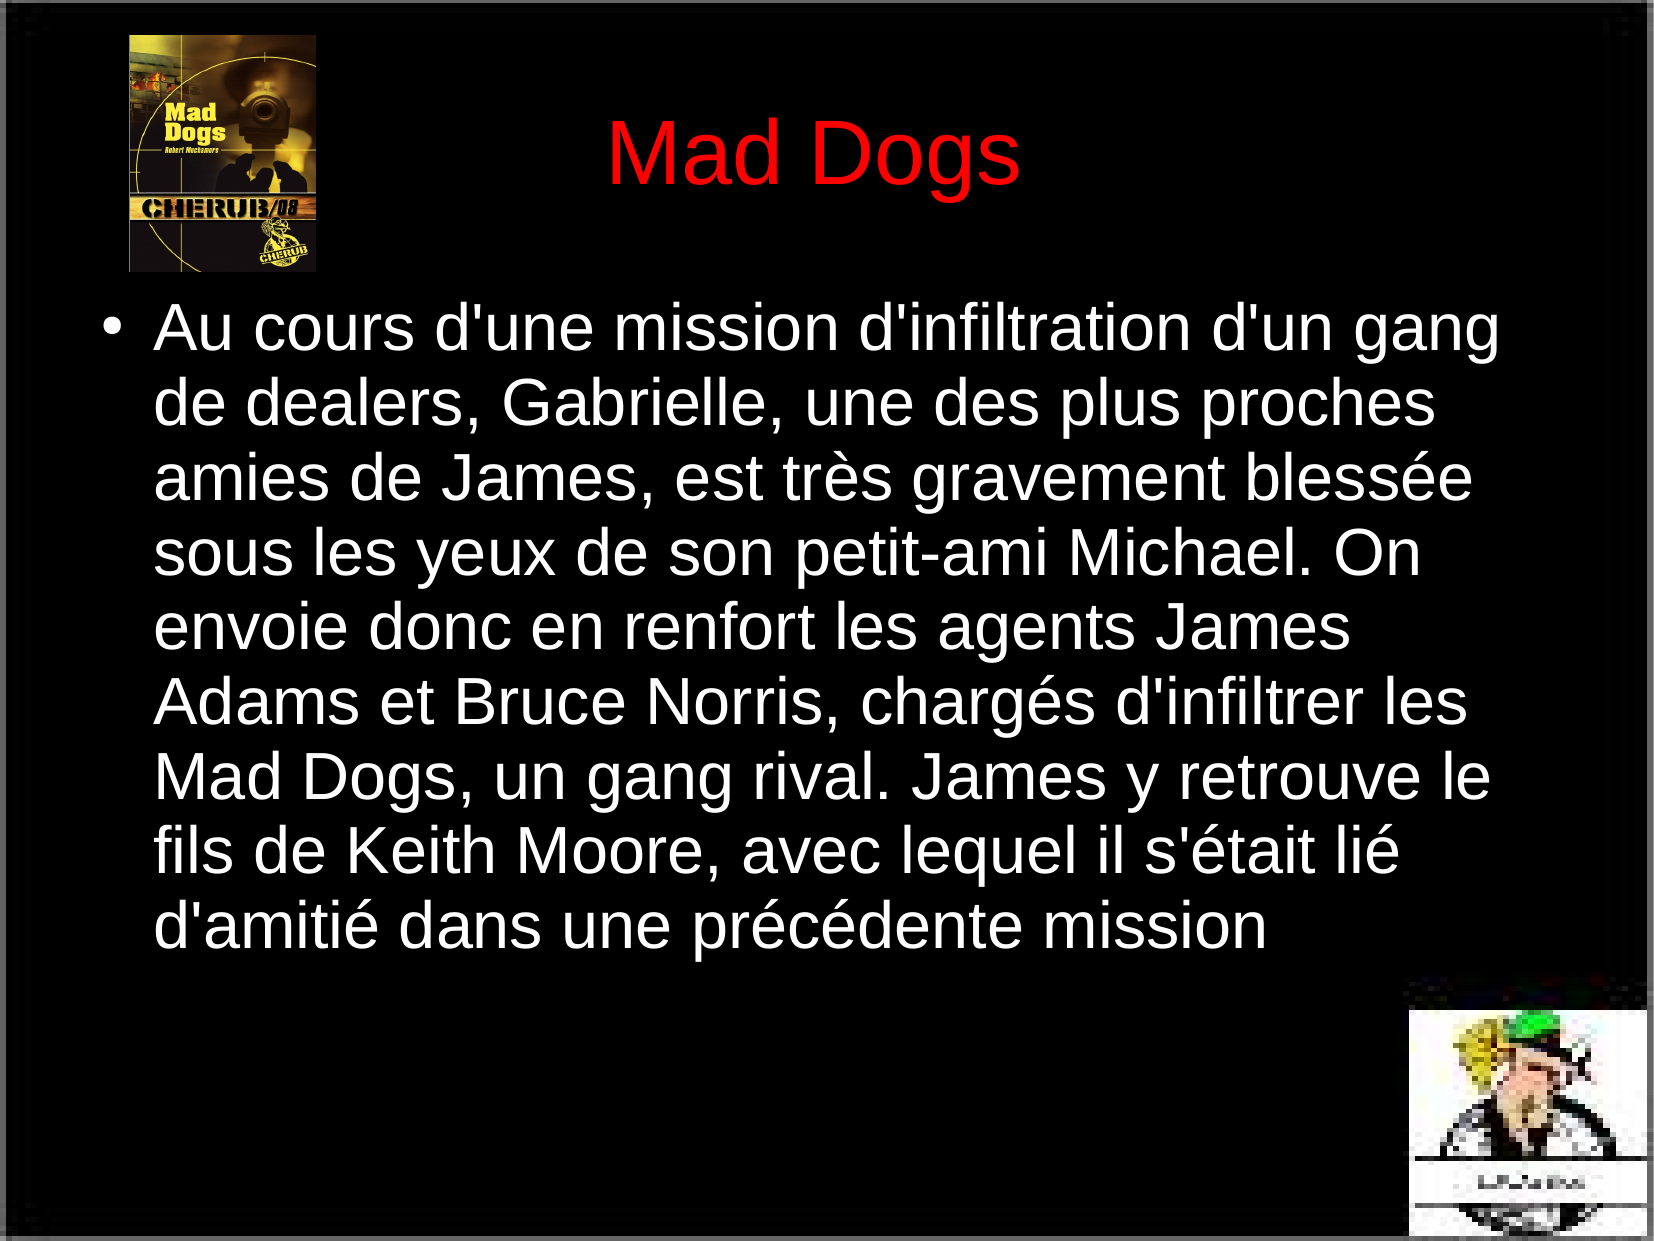

# Mad Dogs
Au cours d'une mission d'infiltration d'un gang de dealers, Gabrielle, une des plus proches amies de James, est très gravement blessée sous les yeux de son petit-ami Michael. On envoie donc en renfort les agents James Adams et Bruce Norris, chargés d'infiltrer les Mad Dogs, un gang rival. James y retrouve le fils de Keith Moore, avec lequel il s'était lié d'amitié dans une précédente mission